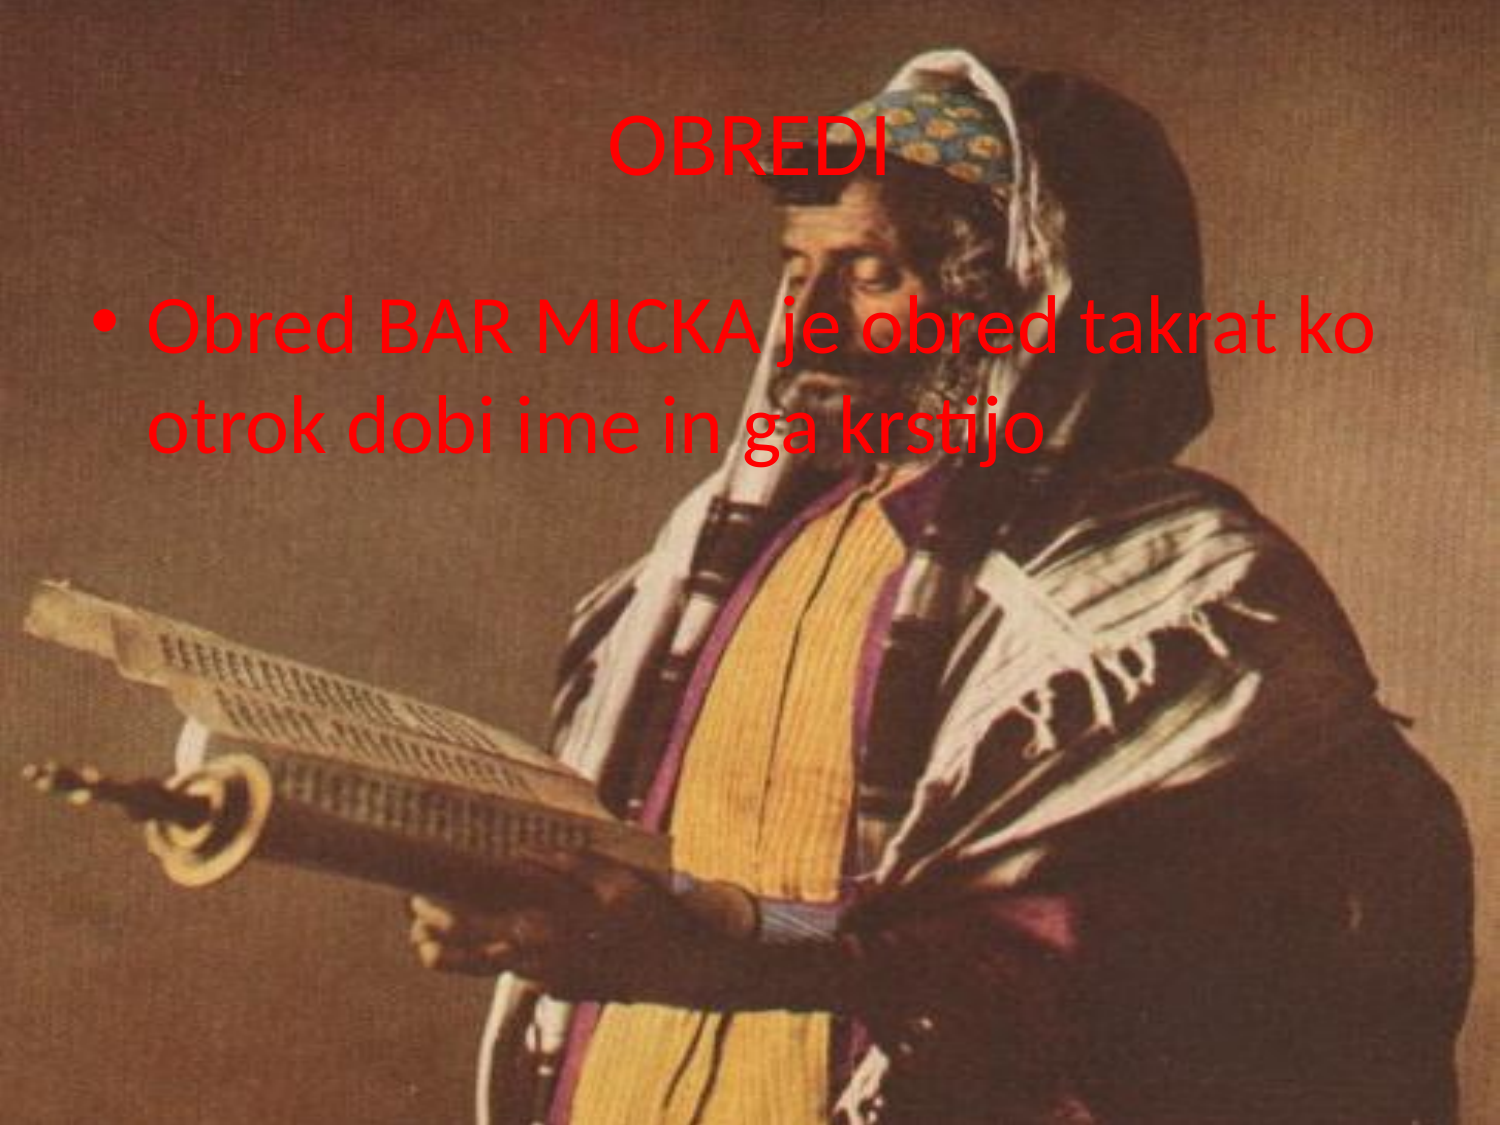

# OBREDI
Obred BAR MICKA je obred takrat ko otrok dobi ime in ga krstijo